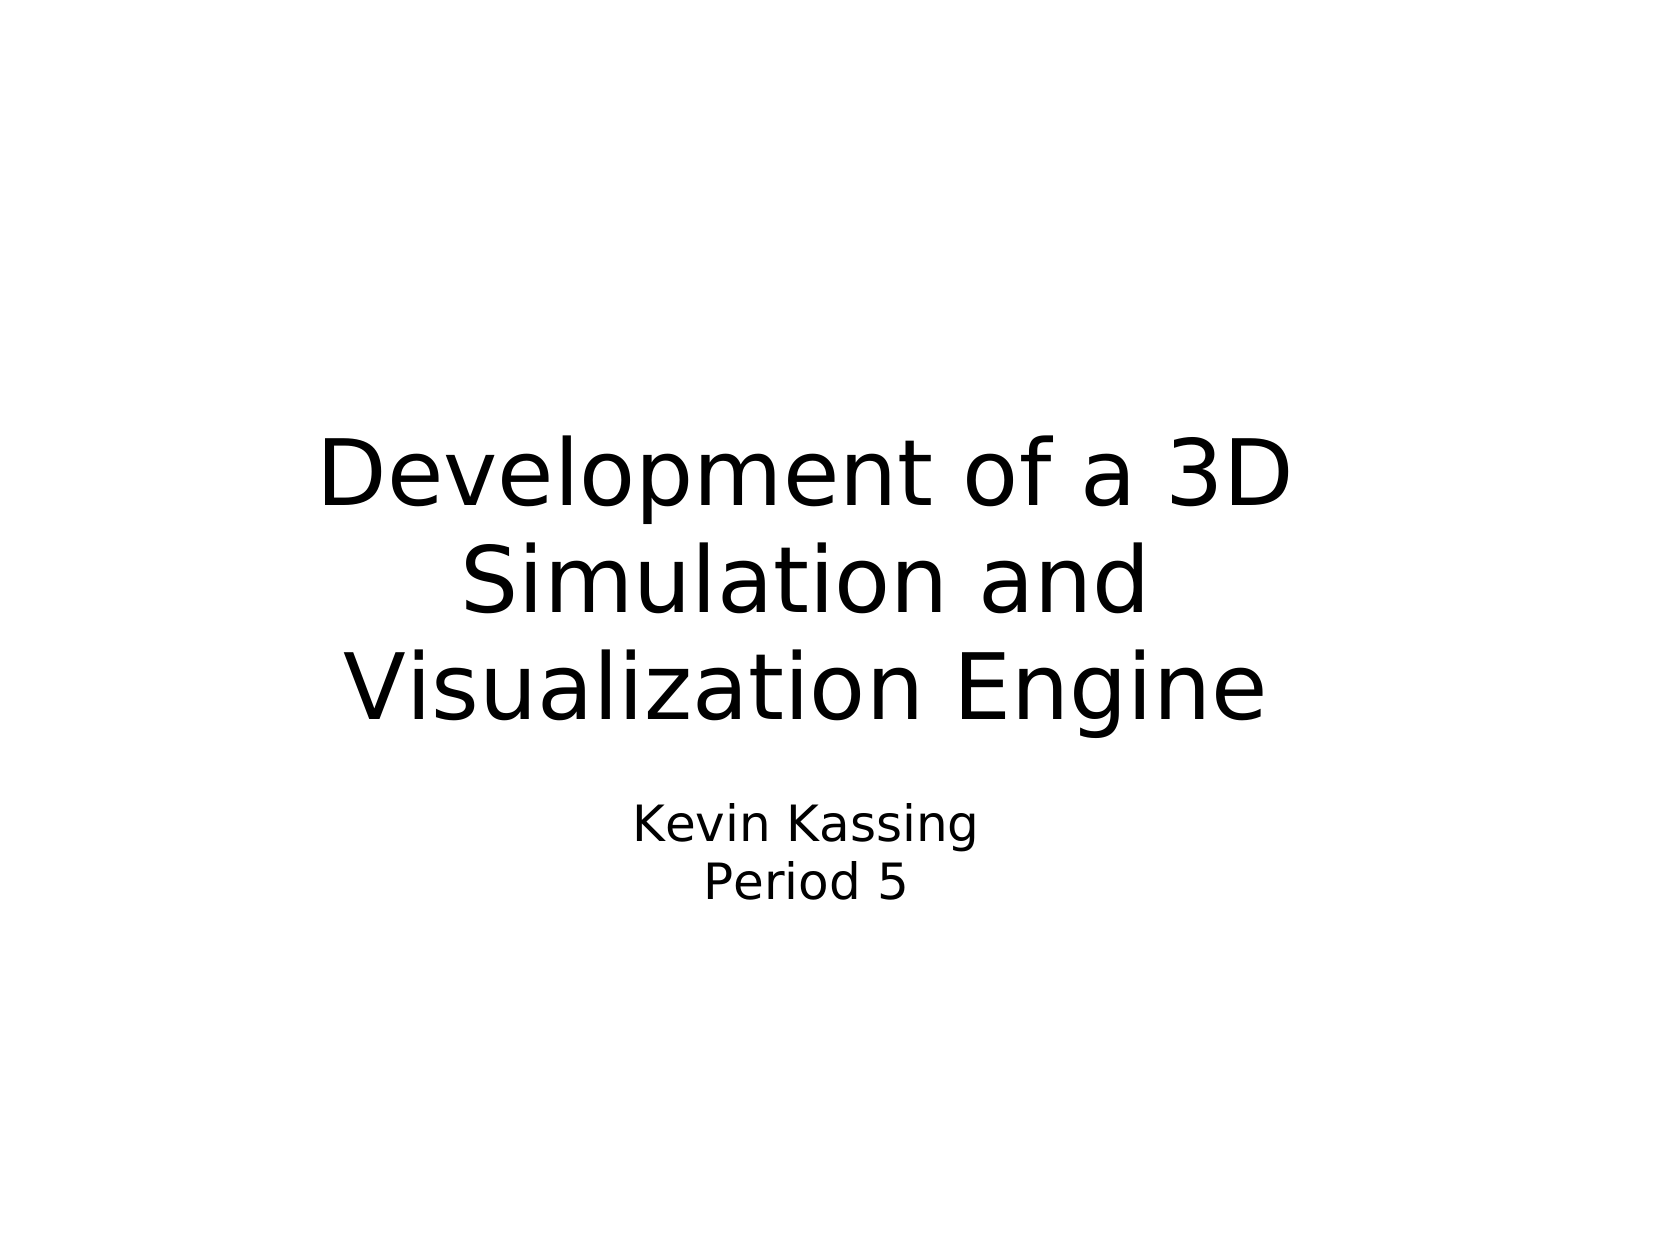

Development of a 3D Simulation and Visualization Engine
Kevin Kassing
Period 5